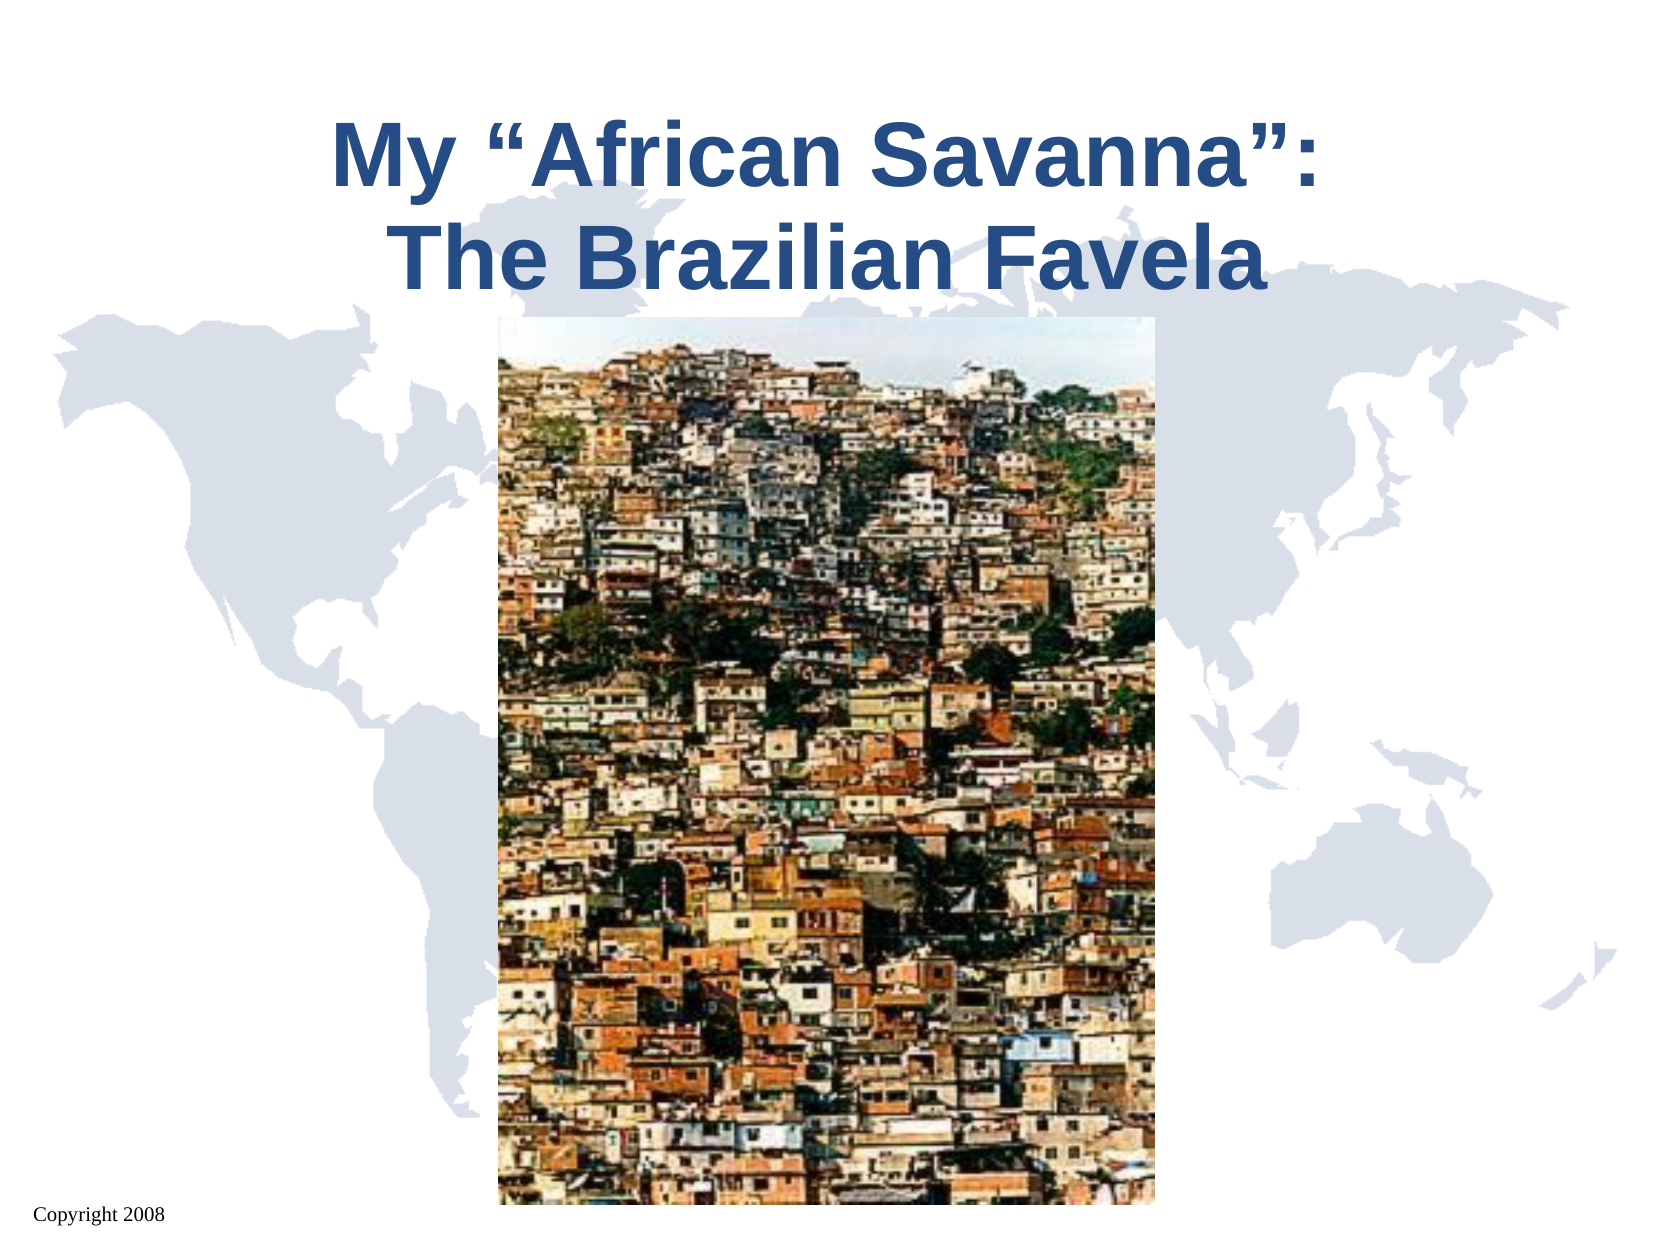

# My “African Savanna”: The Brazilian Favela